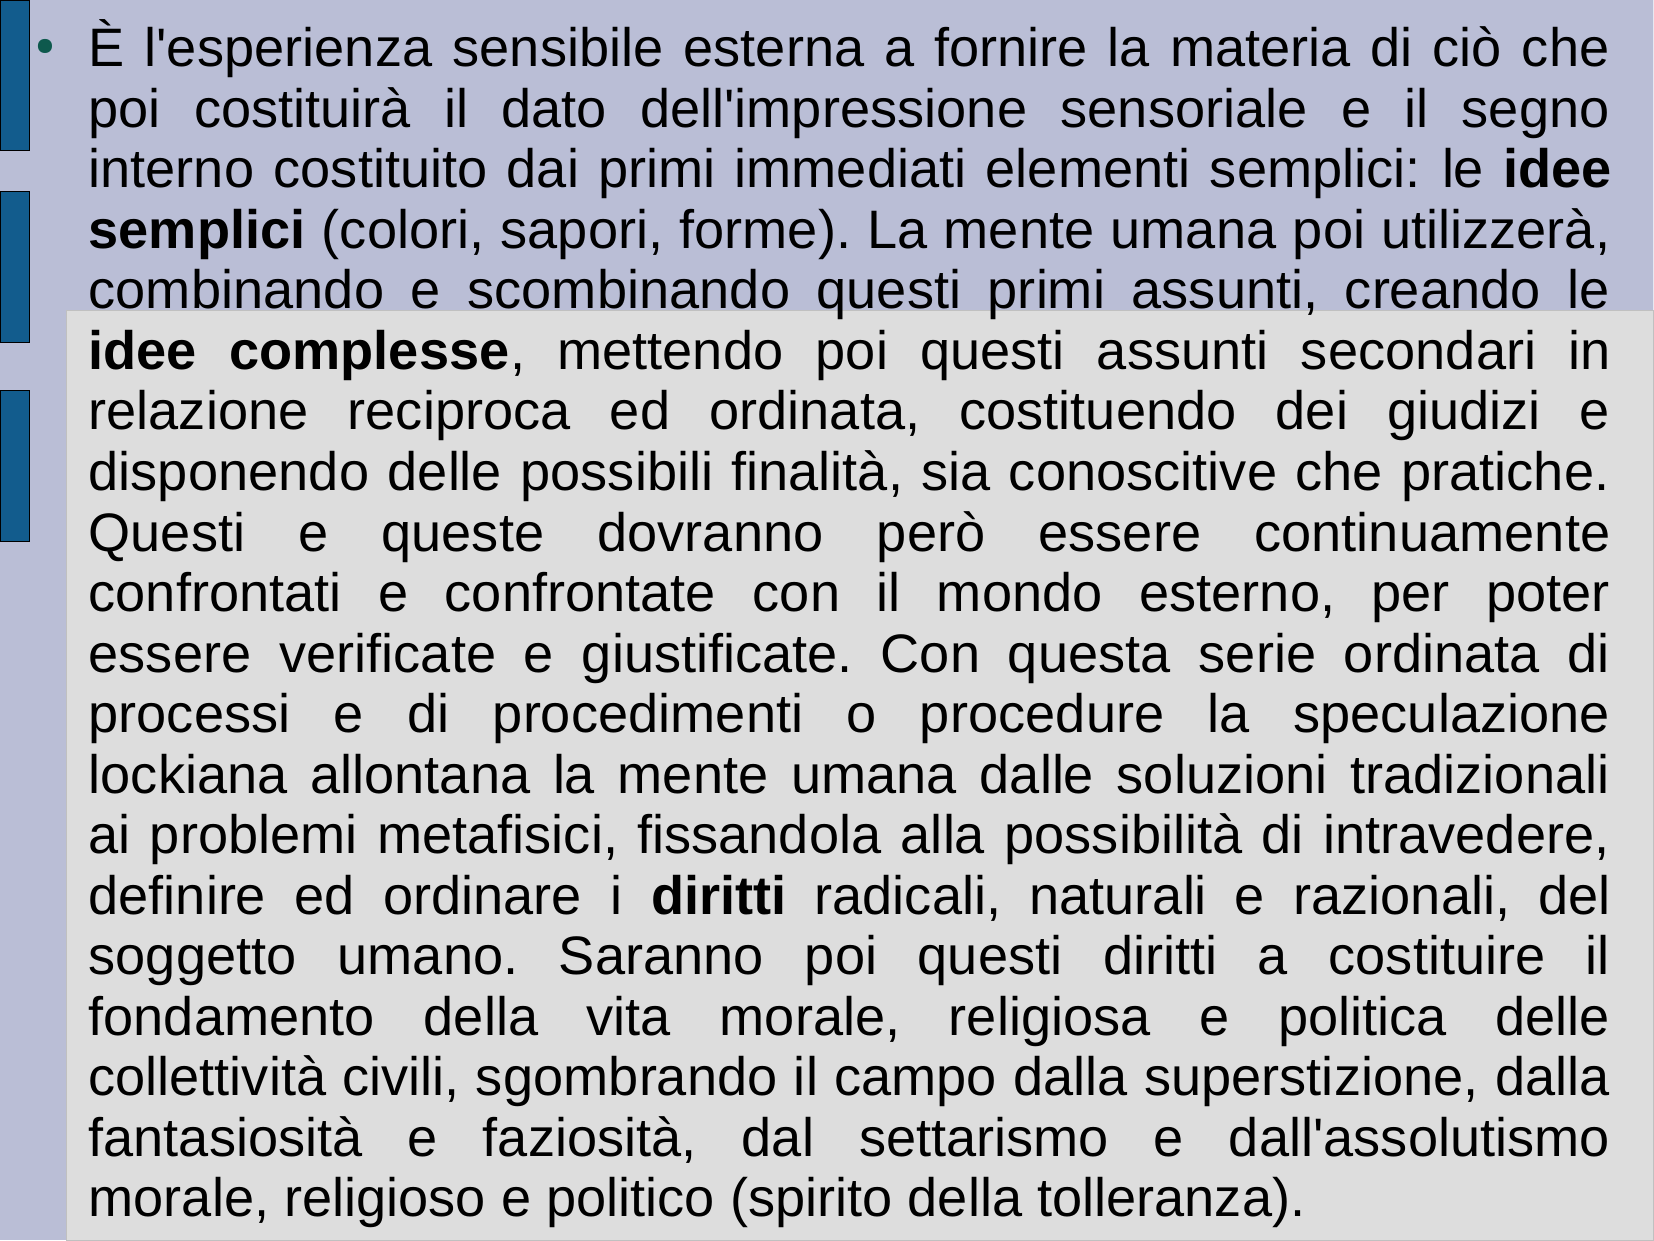

È l'esperienza sensibile esterna a fornire la materia di ciò che poi costituirà il dato dell'impressione sensoriale e il segno interno costituito dai primi immediati elementi semplici: le idee semplici (colori, sapori, forme). La mente umana poi utilizzerà, combinando e scombinando questi primi assunti, creando le idee complesse, mettendo poi questi assunti secondari in relazione reciproca ed ordinata, costituendo dei giudizi e disponendo delle possibili finalità, sia conoscitive che pratiche. Questi e queste dovranno però essere continuamente confrontati e confrontate con il mondo esterno, per poter essere verificate e giustificate. Con questa serie ordinata di processi e di procedimenti o procedure la speculazione lockiana allontana la mente umana dalle soluzioni tradizionali ai problemi metafisici, fissandola alla possibilità di intravedere, definire ed ordinare i diritti radicali, naturali e razionali, del soggetto umano. Saranno poi questi diritti a costituire il fondamento della vita morale, religiosa e politica delle collettività civili, sgombrando il campo dalla superstizione, dalla fantasiosità e faziosità, dal settarismo e dall'assolutismo morale, religioso e politico (spirito della tolleranza).
#